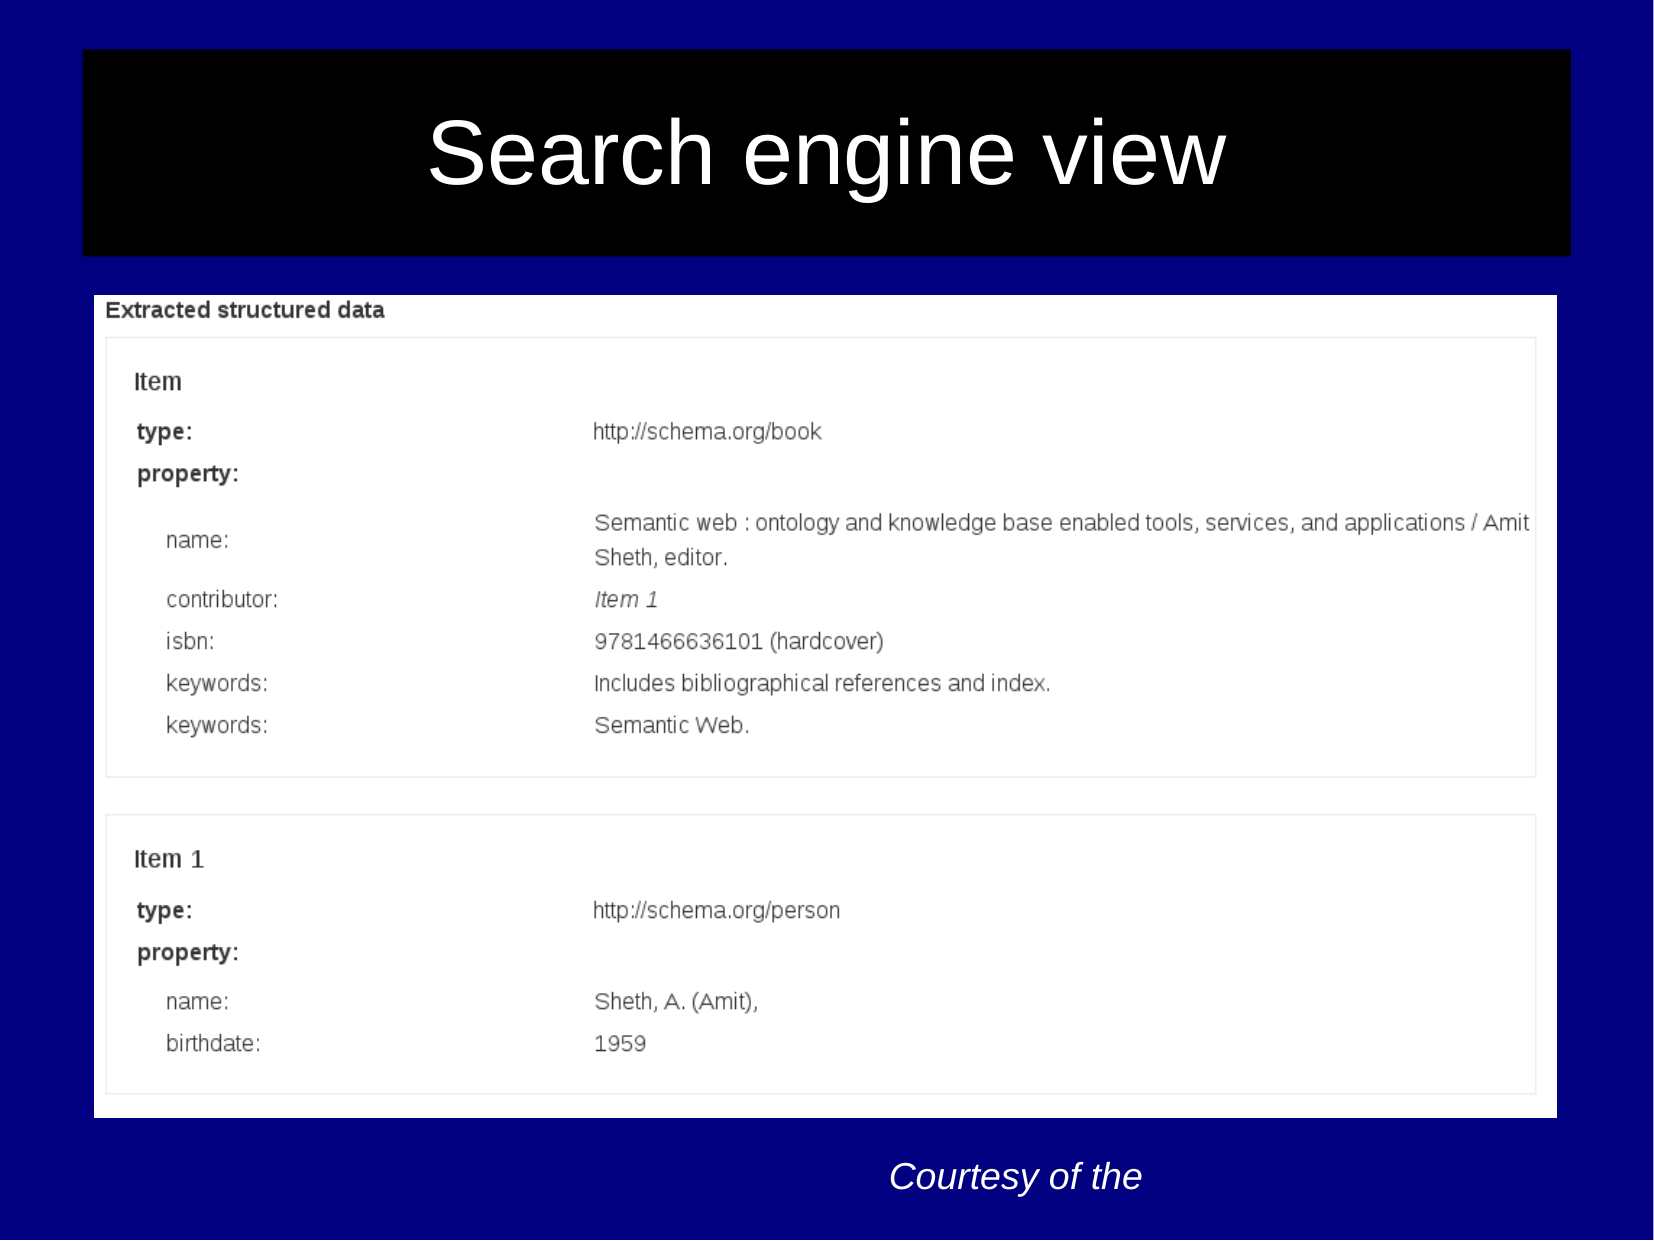

# Search engine view
Courtesy of the Google Rich Snippets Tool